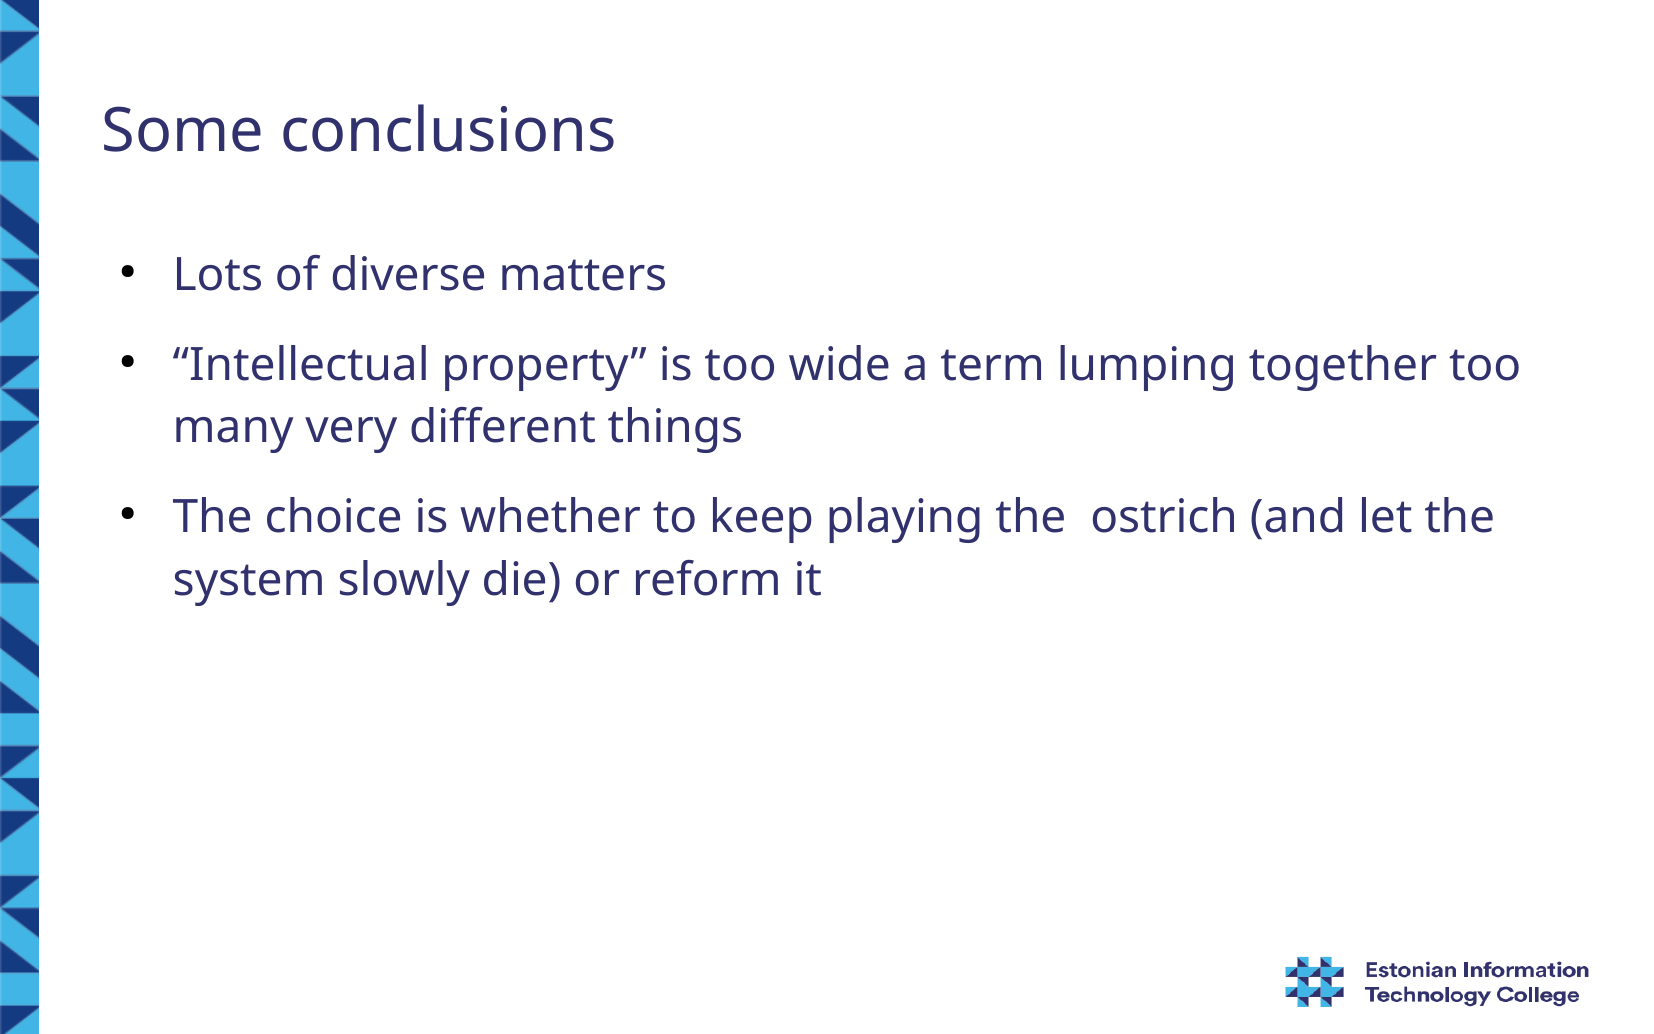

# Some conclusions
Lots of diverse matters
“Intellectual property” is too wide a term lumping together too many very different things
The choice is whether to keep playing the ostrich (and let the system slowly die) or reform it